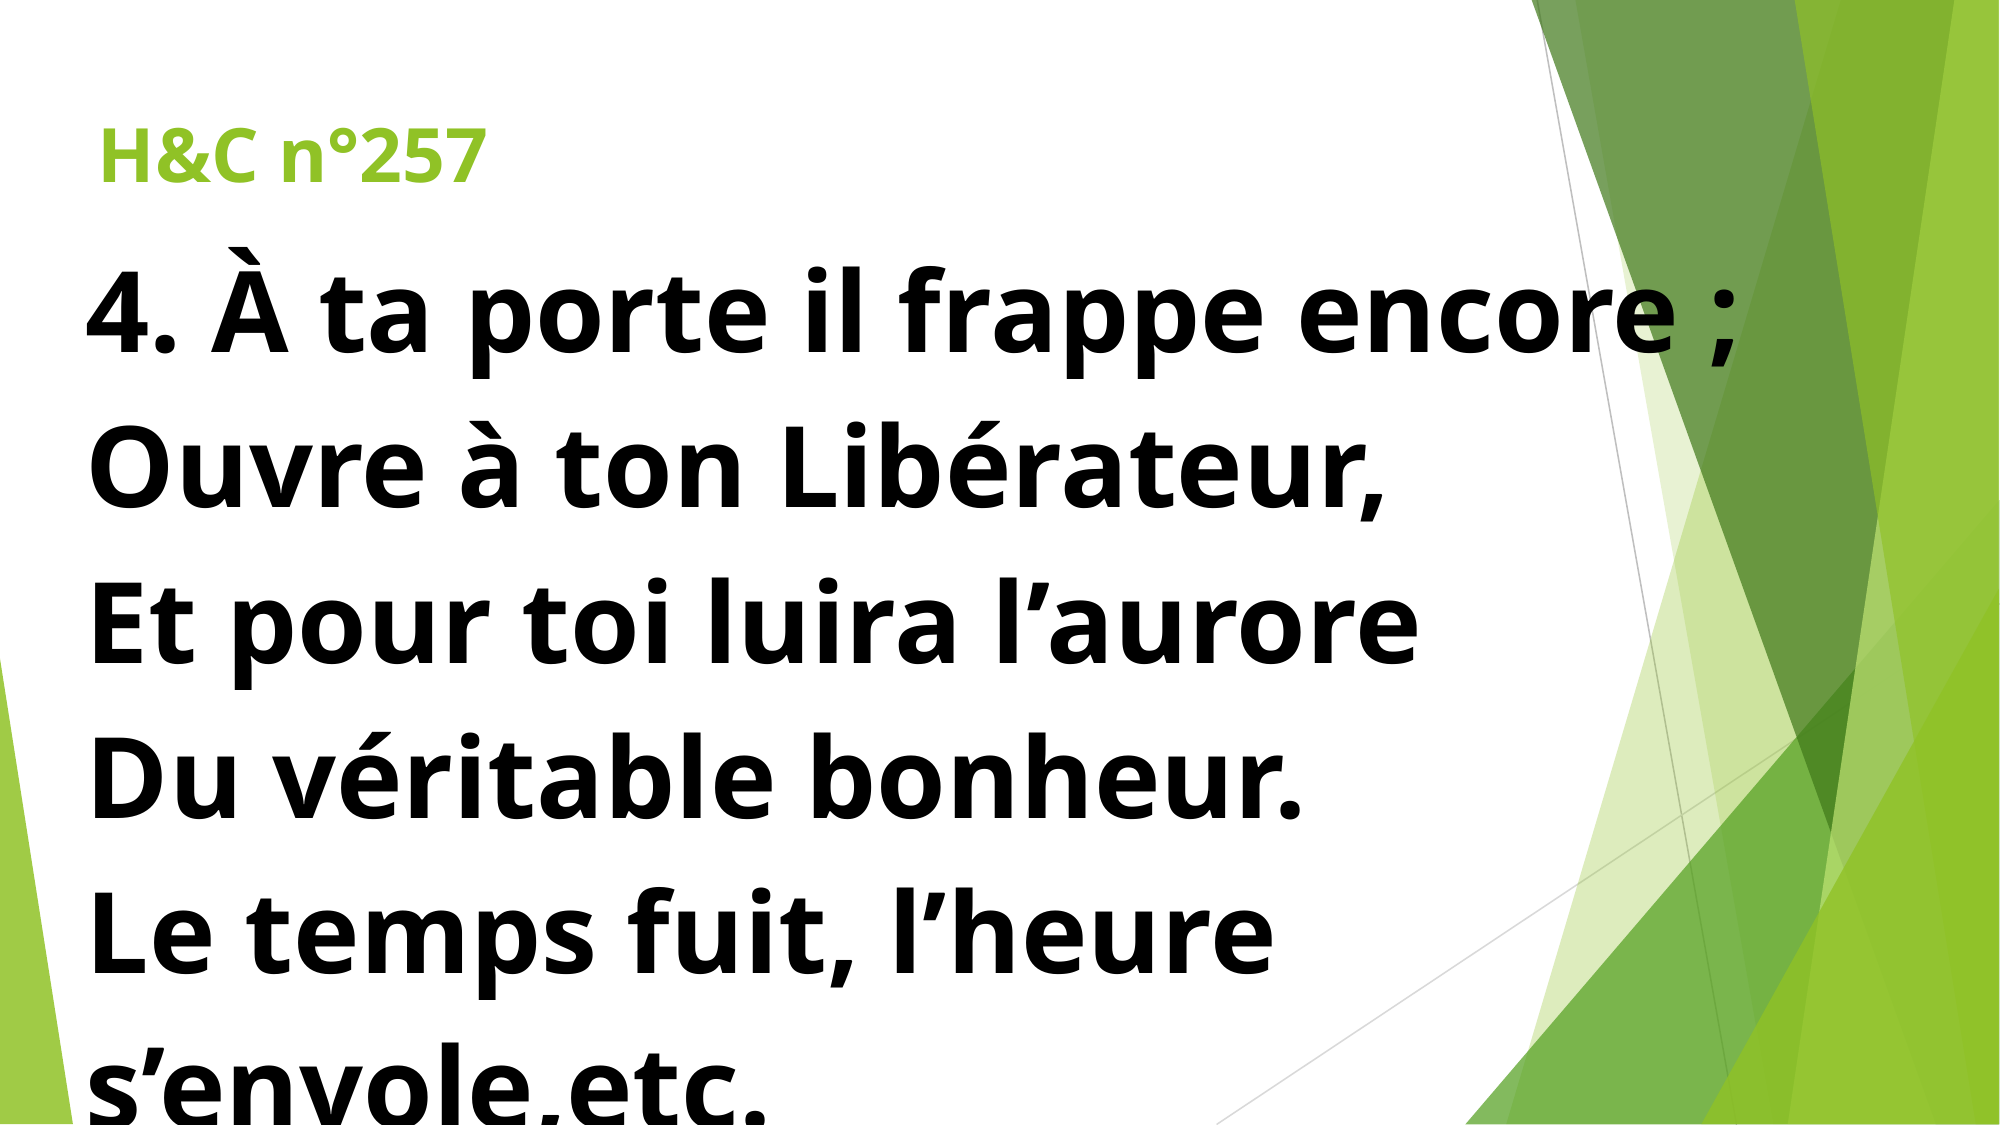

H&C n°257
4. À ta porte il frappe encore ;
Ouvre à ton Libérateur,
Et pour toi luira l’aurore
Du véritable bonheur.
Le temps fuit, l’heure s’envole,etc.